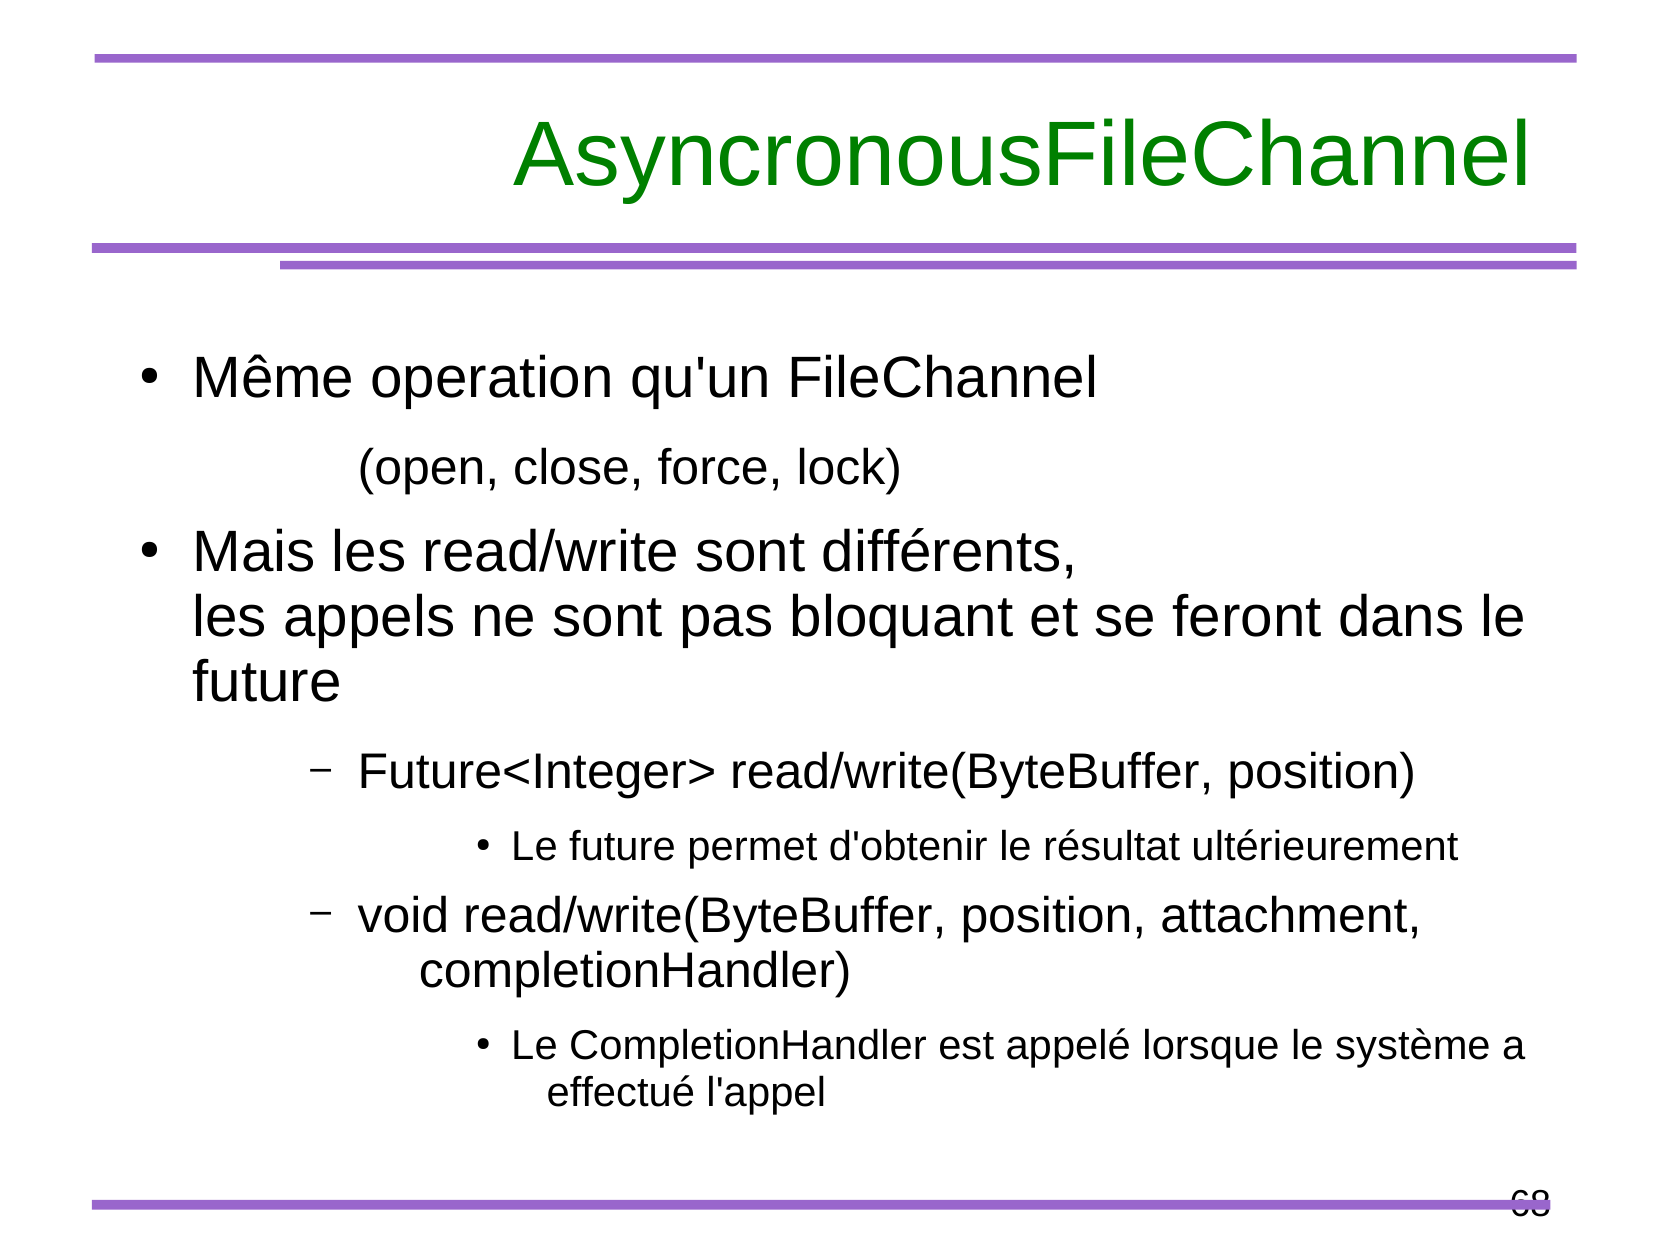

# AsyncronousFileChannel
Même operation qu'un FileChannel
(open, close, force, lock)
Mais les read/write sont différents,
les appels ne sont pas bloquant et se feront dans le future
Future<Integer> read/write(ByteBuffer, position)
Le future permet d'obtenir le résultat ultérieurement
void read/write(ByteBuffer, position, attachment,
 completionHandler)
Le CompletionHandler est appelé lorsque le système a effectué l'appel